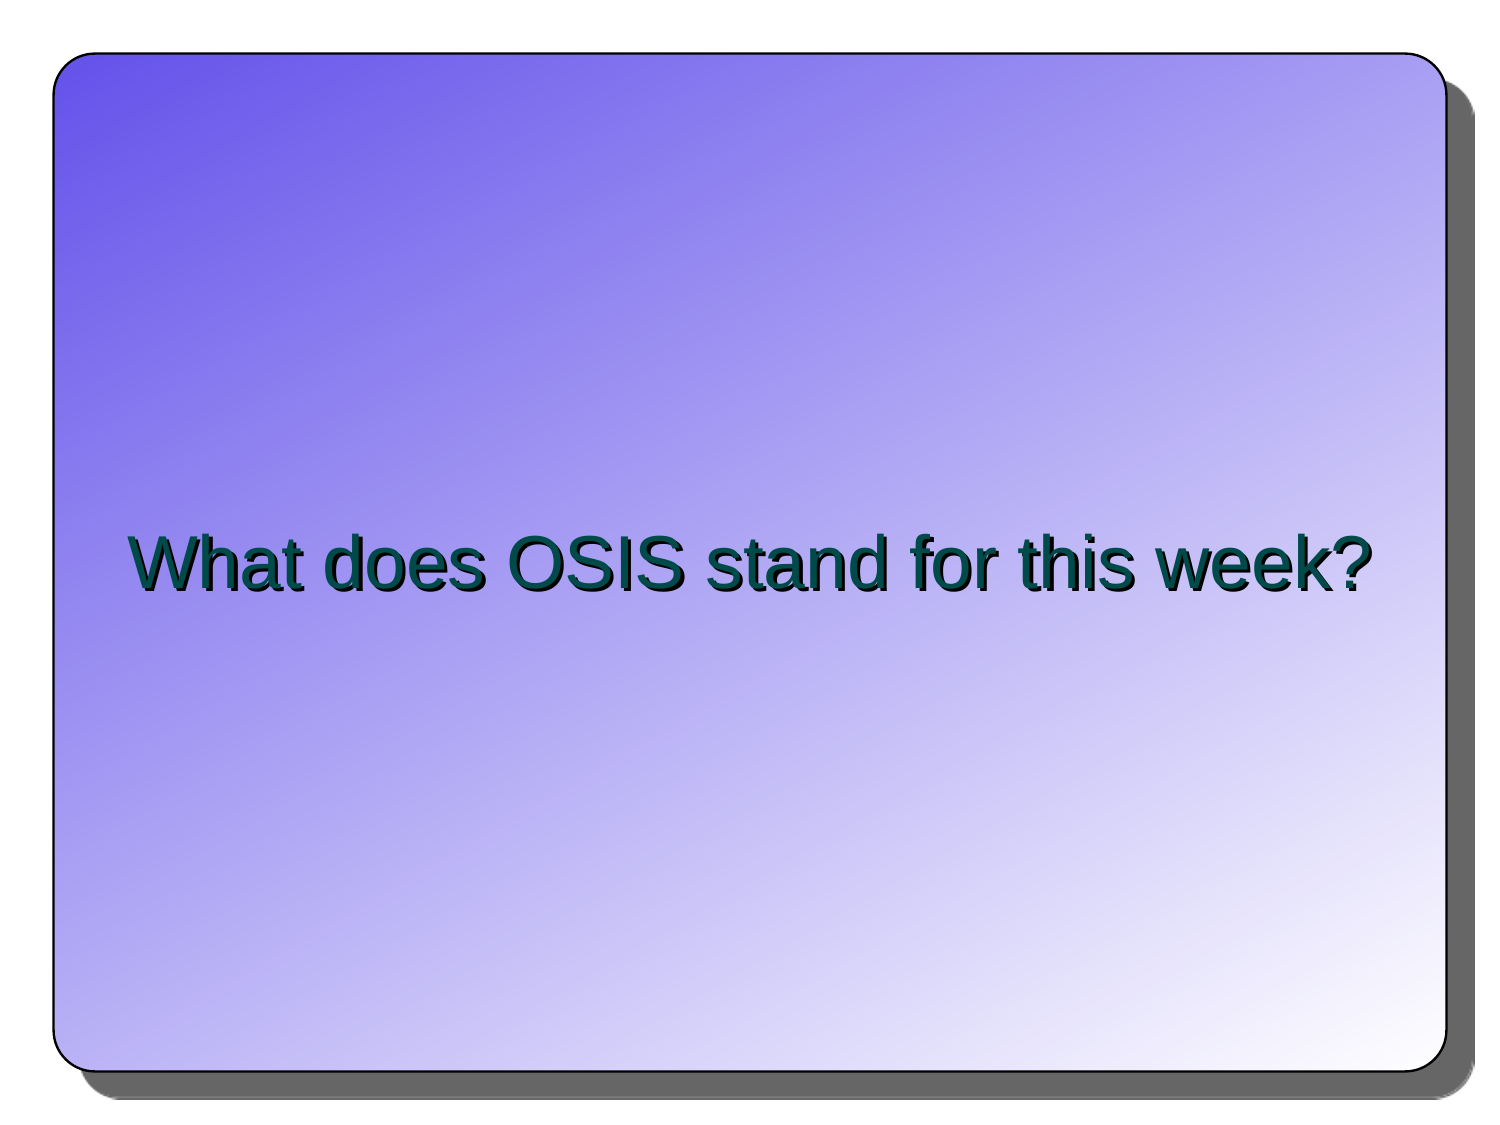

# What does OSIS stand for this week?